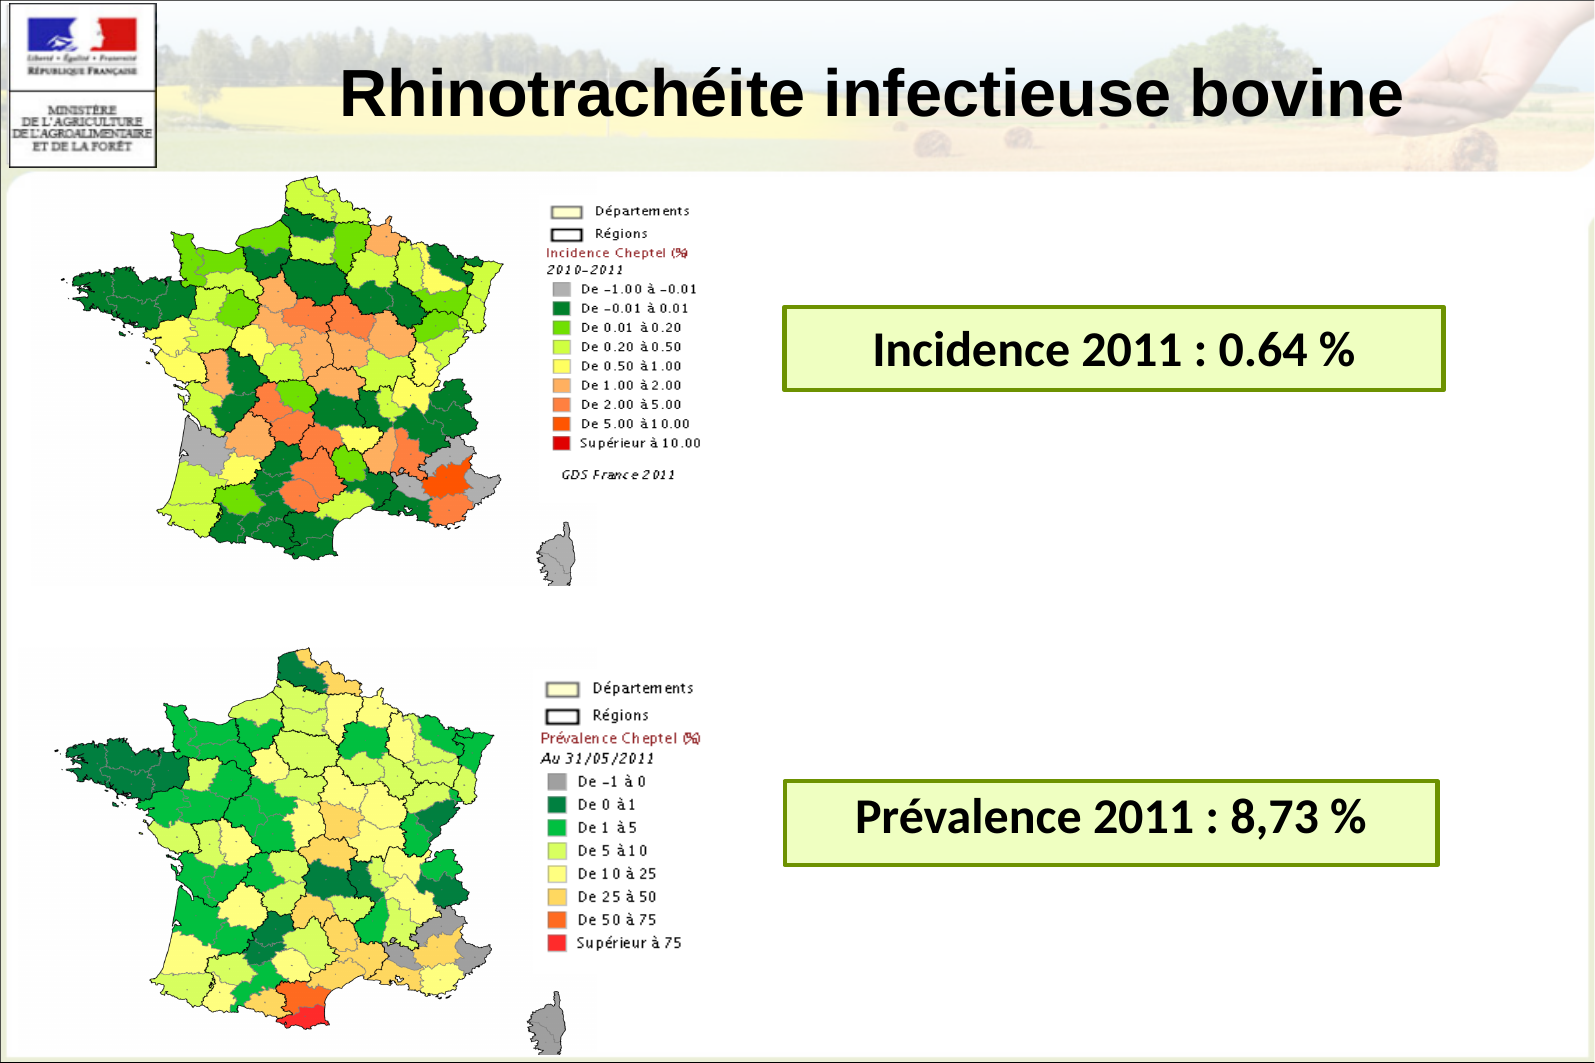

# Rhinotrachéite infectieuse bovine
Incidence 2011 : 0.64 %
Prévalence 2011 : 8,73 %